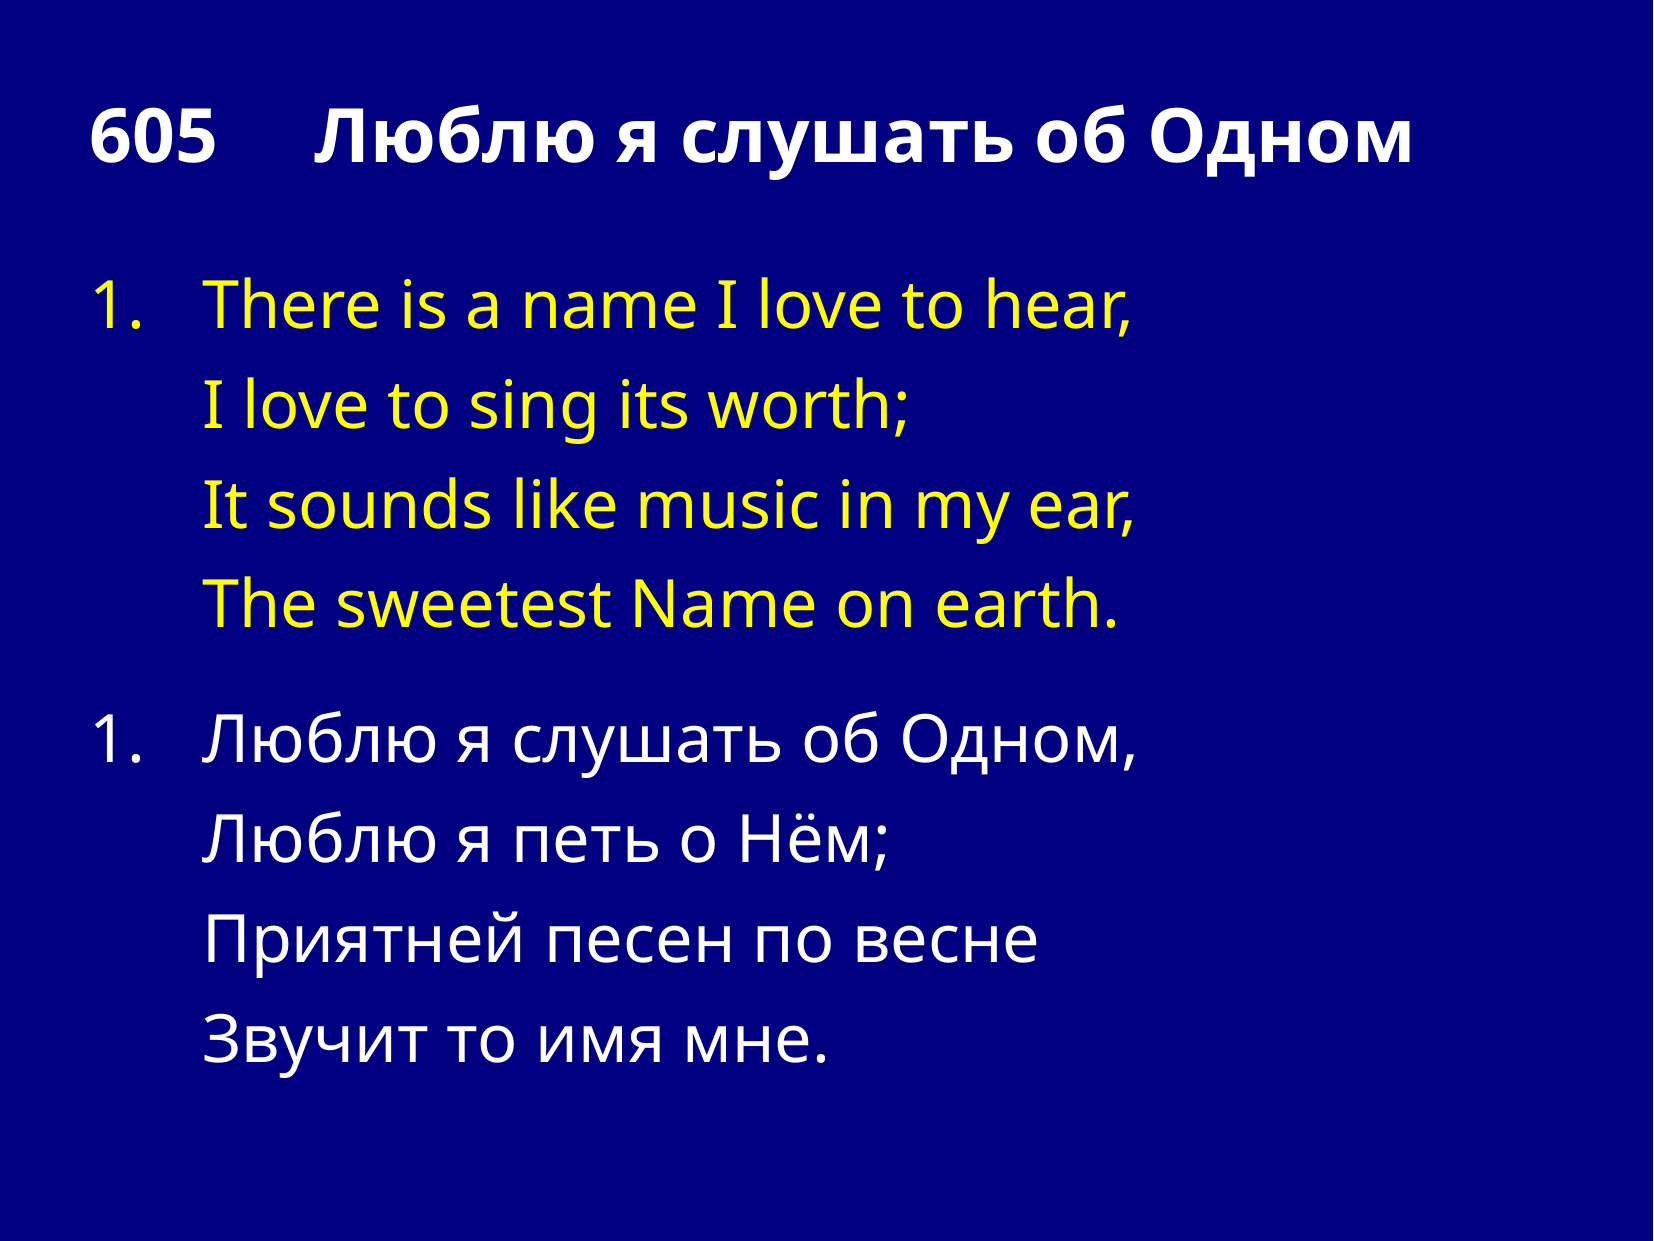

605	Люблю я слушать об Одном
1.	There is a name I love to hear,
	I love to sing its worth;
	It sounds like music in my ear,
	The sweetest Name on earth.
1.	Люблю я слушать об Одном,
	Люблю я петь о Нём;
	Приятней песен по весне
	Звучит то имя мне.